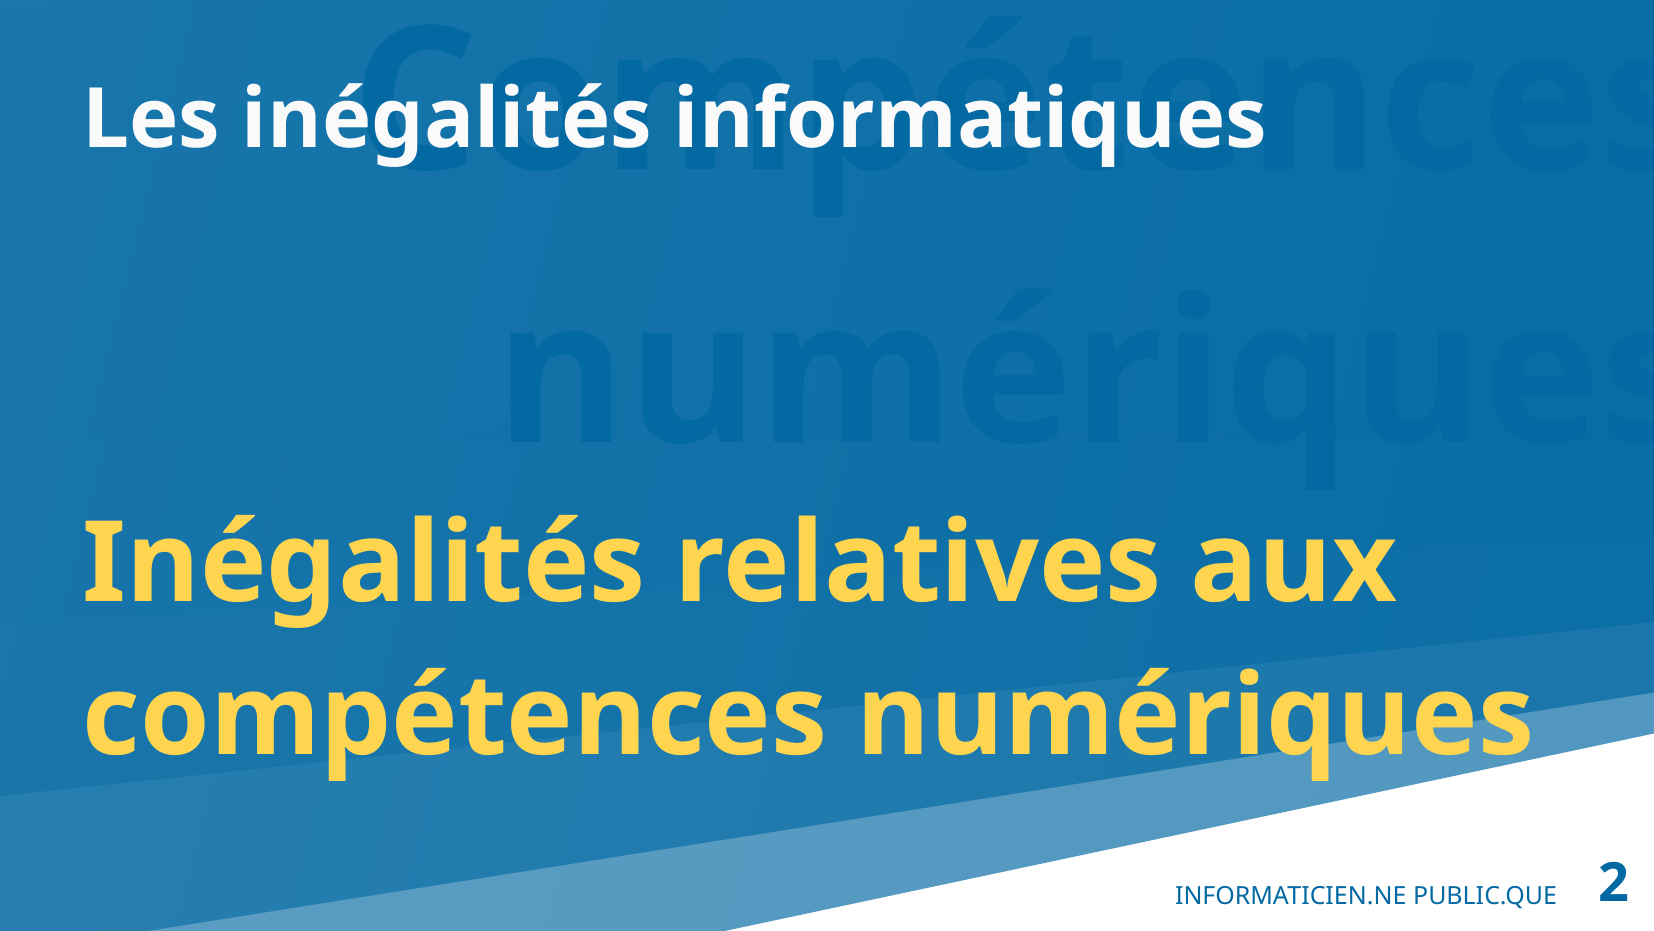

# Compétences numériques
Les inégalités informatiques
Inégalités relatives aux compétences numériques
INFORMATICIEN.NE PUBLIC.QUE
2